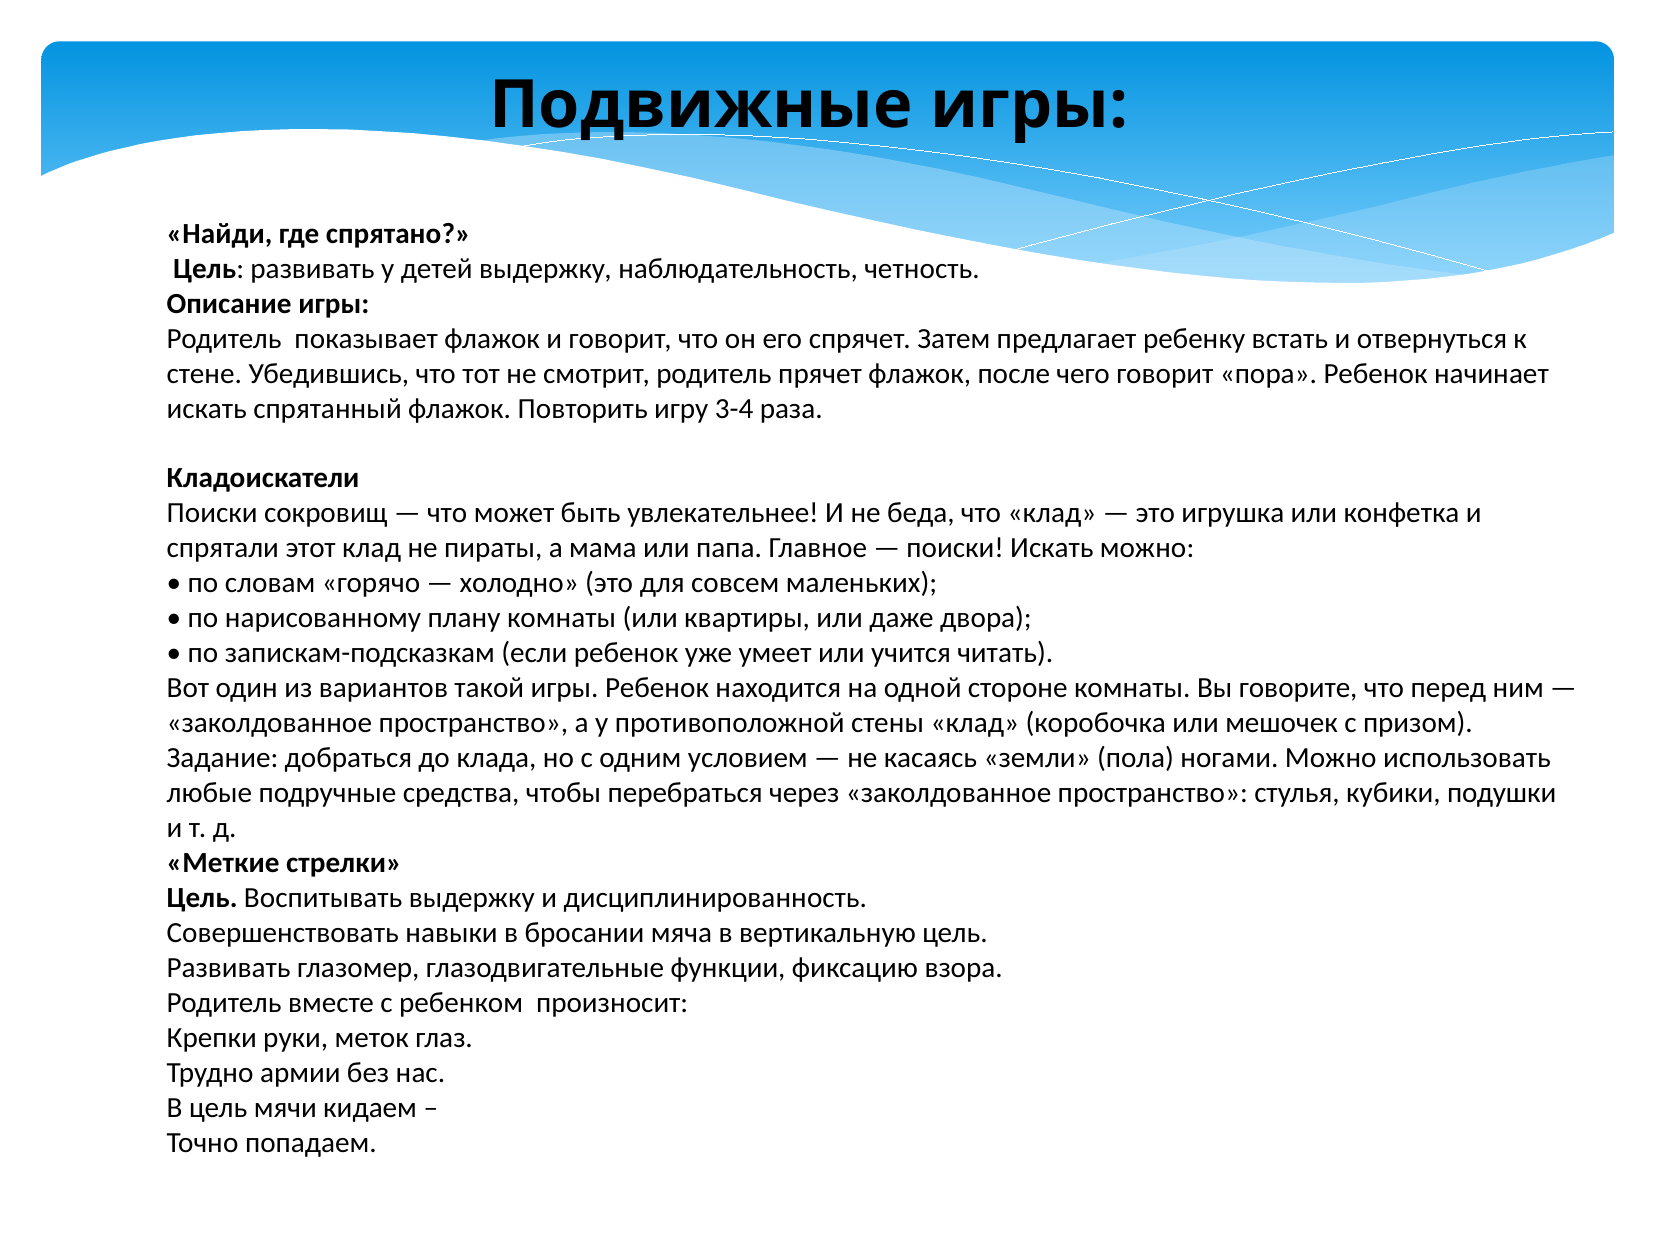

Подвижные игры:
«Найди, где спрятано?»
 Цель: развивать у детей выдержку, наблюдательность, четность.
Описание игры:
Родитель показывает флажок и говорит, что он его спрячет. Затем предлагает ребенку встать и отвернуться к стене. Убедившись, что тот не смотрит, родитель прячет флажок, после чего говорит «пора». Ребенок начинает искать спрятанный флажок. Повторить игру 3-4 раза.
Кладоискатели
Поиски сокровищ — что может быть увлекательнее! И не беда, что «клад» — это игрушка или конфетка и спрятали этот клад не пираты, а мама или папа. Главное — поиски! Искать можно:
• по словам «горячо — холодно» (это для совсем маленьких);
• по нарисованному плану комнаты (или квартиры, или даже двора);
• по запискам-подсказкам (если ребенок уже умеет или учится читать).
Вот один из вариантов такой игры. Ребенок находится на одной стороне комнаты. Вы говорите, что перед ним — «заколдованное пространство», а у противоположной стены «клад» (коробочка или мешочек с призом). Задание: добраться до клада, но с одним условием — не касаясь «земли» (пола) ногами. Можно использовать любые подручные средства, чтобы перебраться через «заколдованное пространство»: стулья, кубики, подушки и т. д.
«Меткие стрелки»
Цель. Воспитывать выдержку и дисциплинированность.
Совершенствовать навыки в бросании мяча в вертикальную цель.
Развивать глазомер, глазодвигательные функции, фиксацию взора.
Родитель вместе с ребенком произносит:
Крепки руки, меток глаз.
Трудно армии без нас.
В цель мячи кидаем –
Точно попадаем.